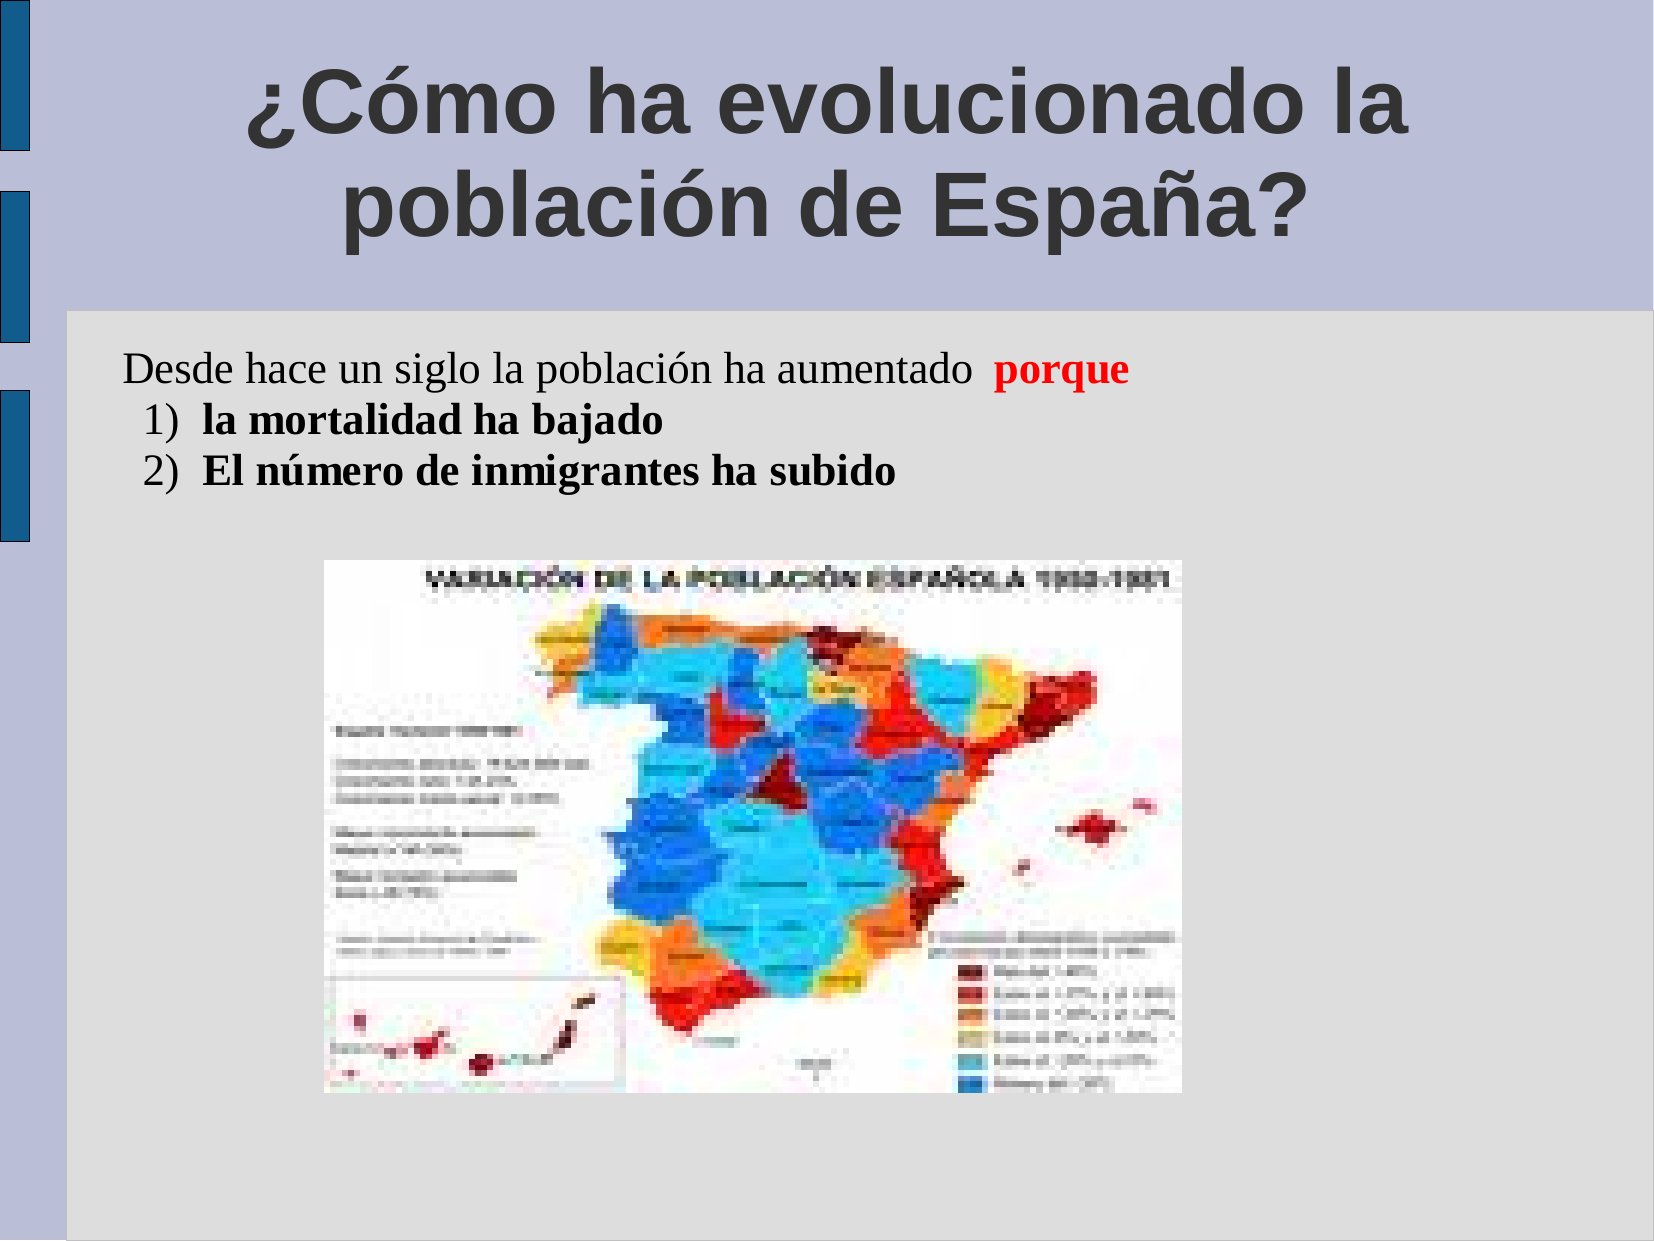

# ¿Cómo ha evolucionado la población de España?